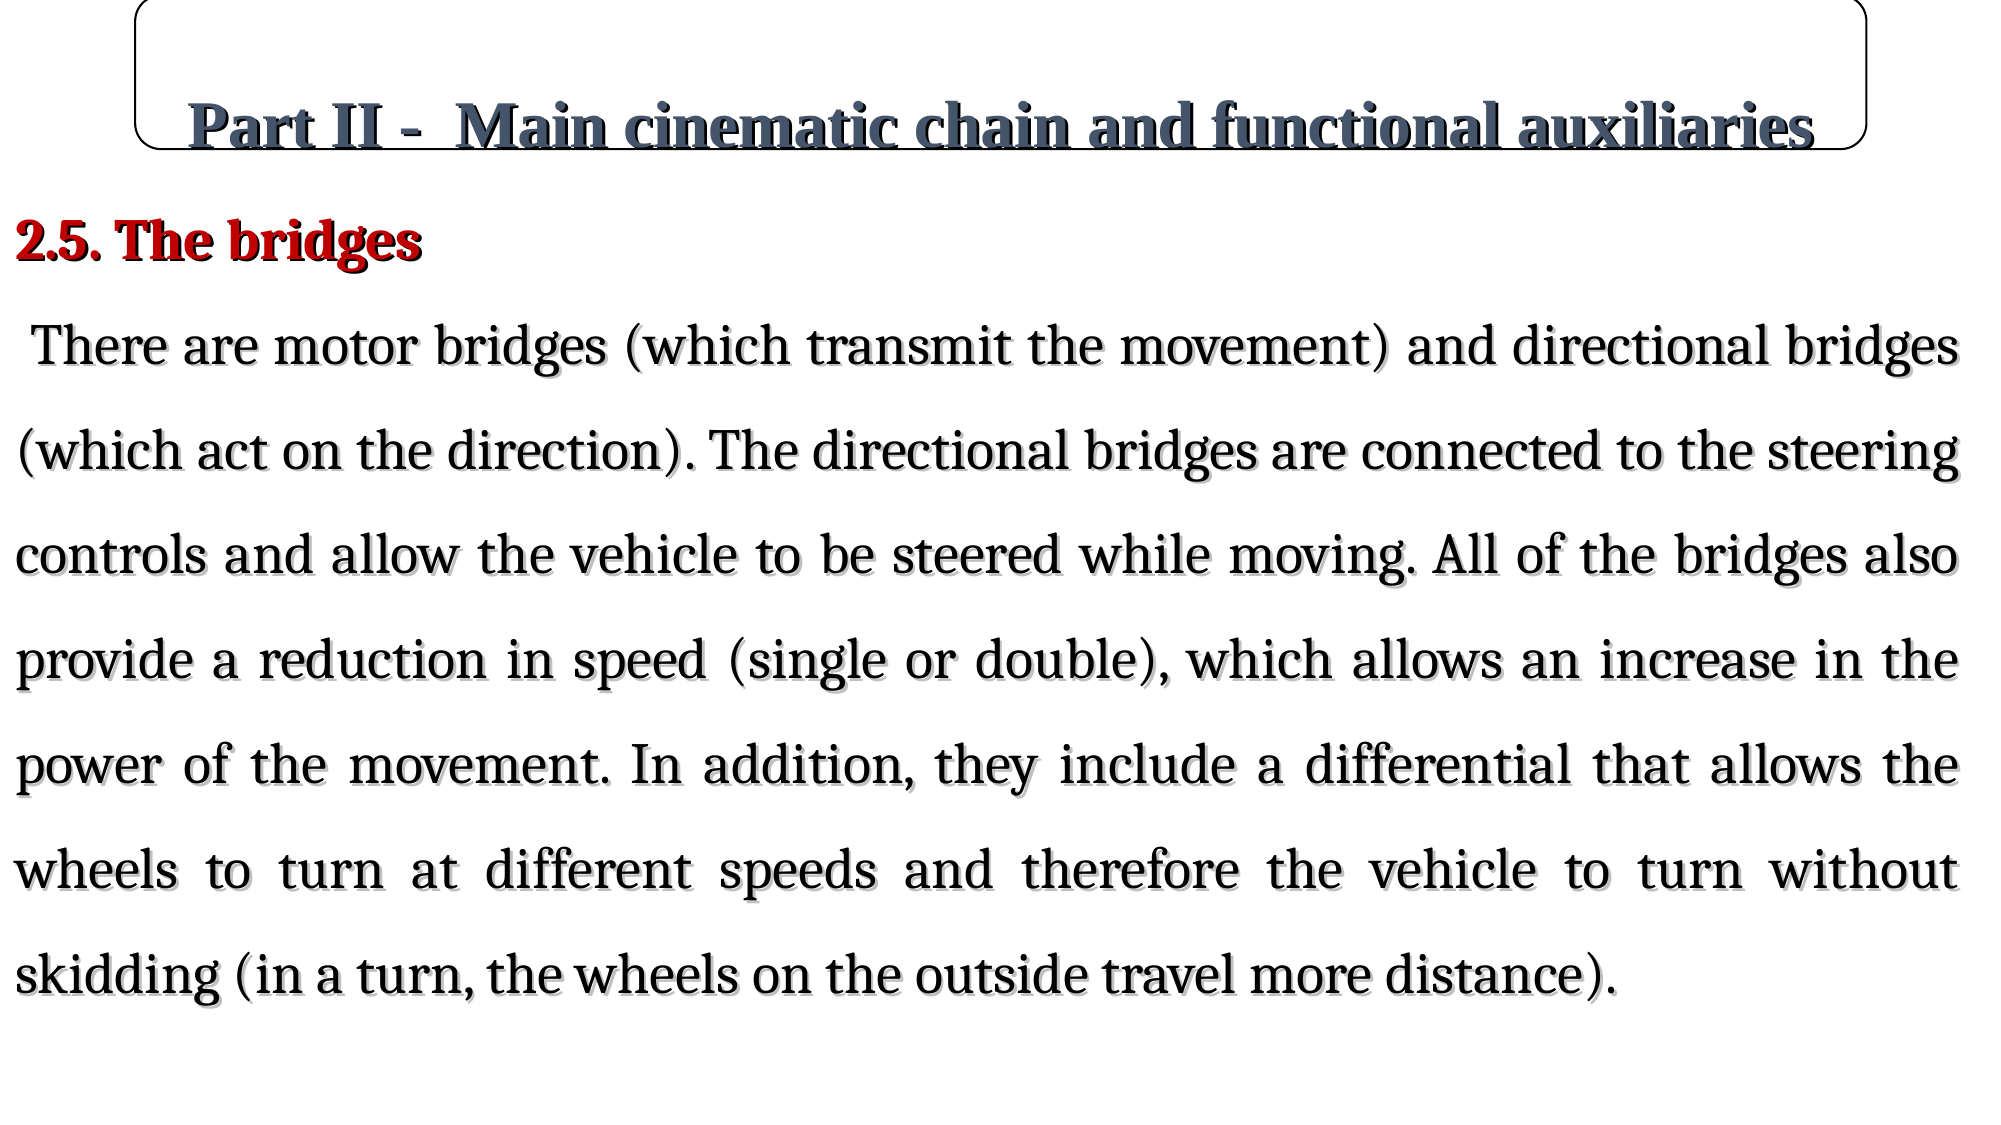

Part II - Main cinematic chain and functional auxiliaries
2.5. The bridges
 There are motor bridges (which transmit the movement) and directional bridges (which act on the direction). The directional bridges are connected to the steering controls and allow the vehicle to be steered while moving. All of the bridges also provide a reduction in speed (single or double), which allows an increase in the power of the movement. In addition, they include a differential that allows the wheels to turn at different speeds and therefore the vehicle to turn without skidding (in a turn, the wheels on the outside travel more distance).